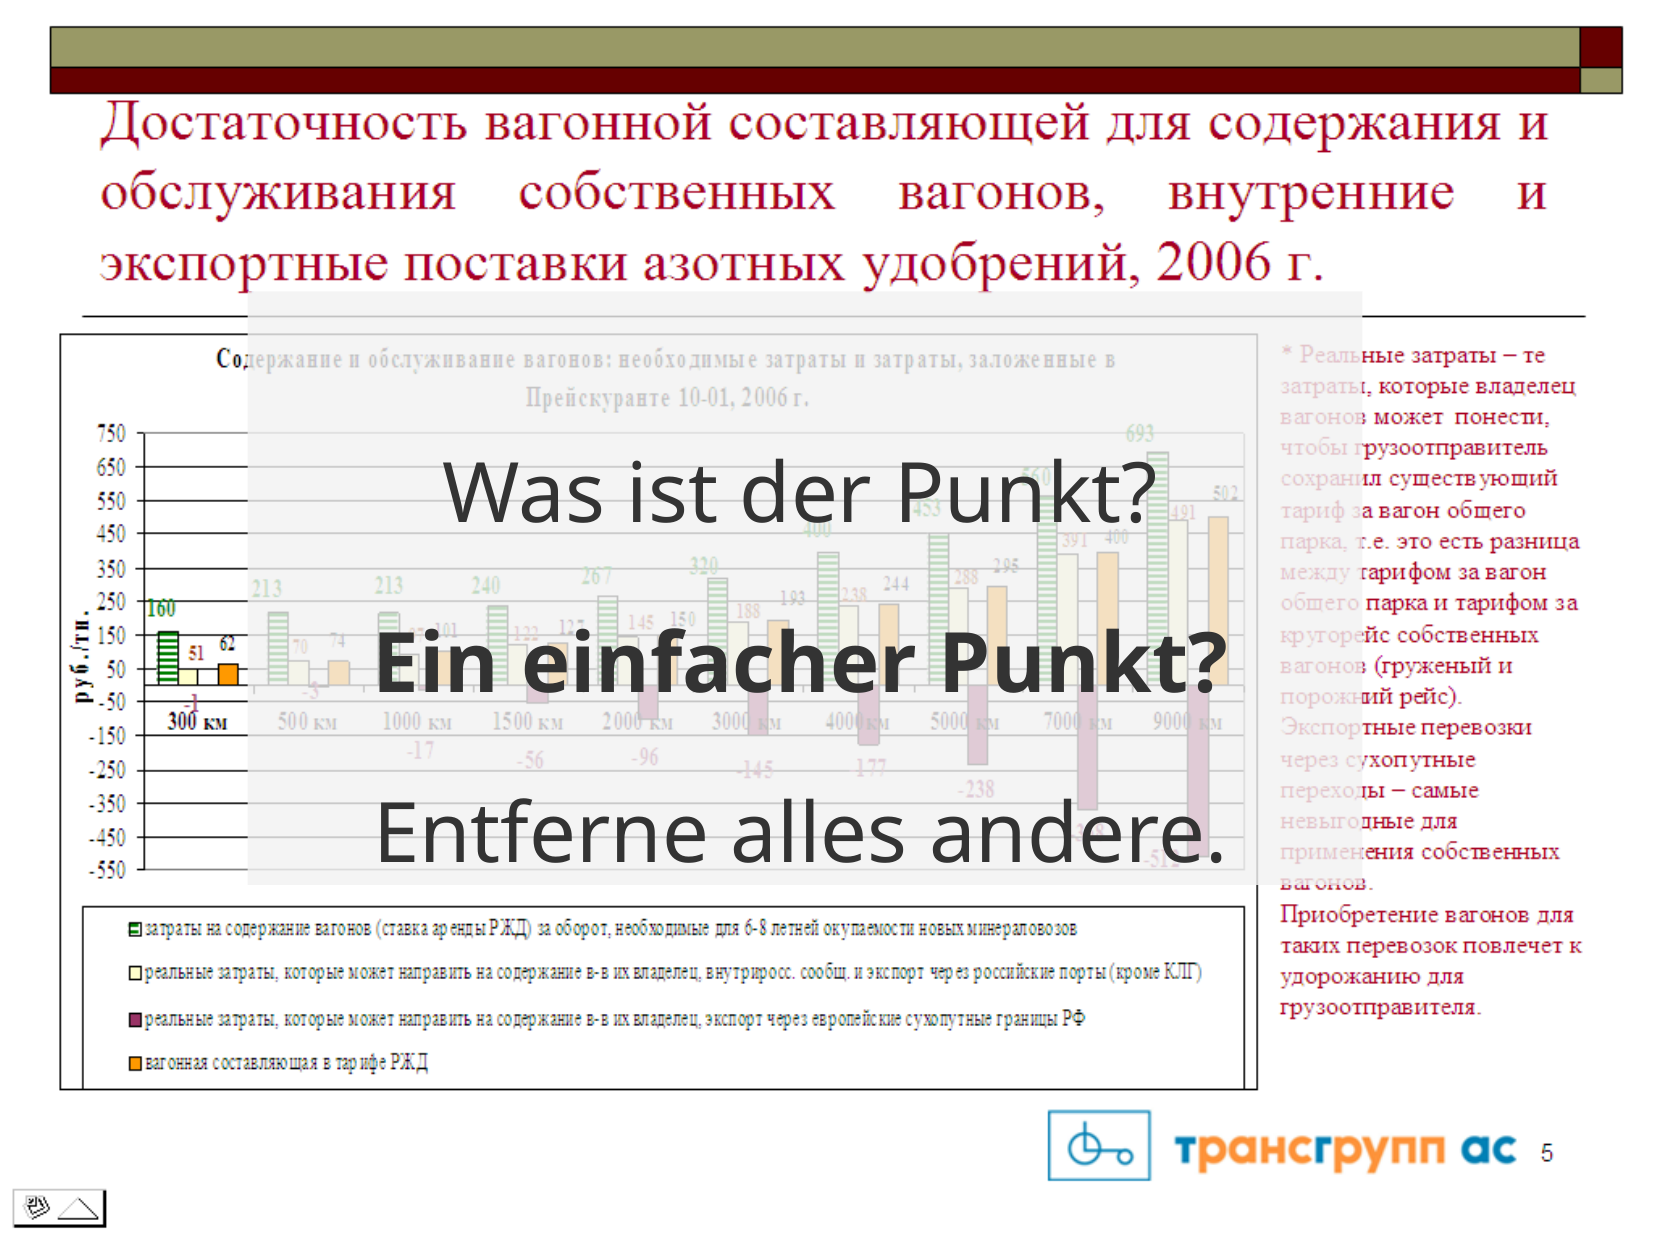

Was ist der Punkt?
Ein einfacher Punkt?
Entferne alles andere.